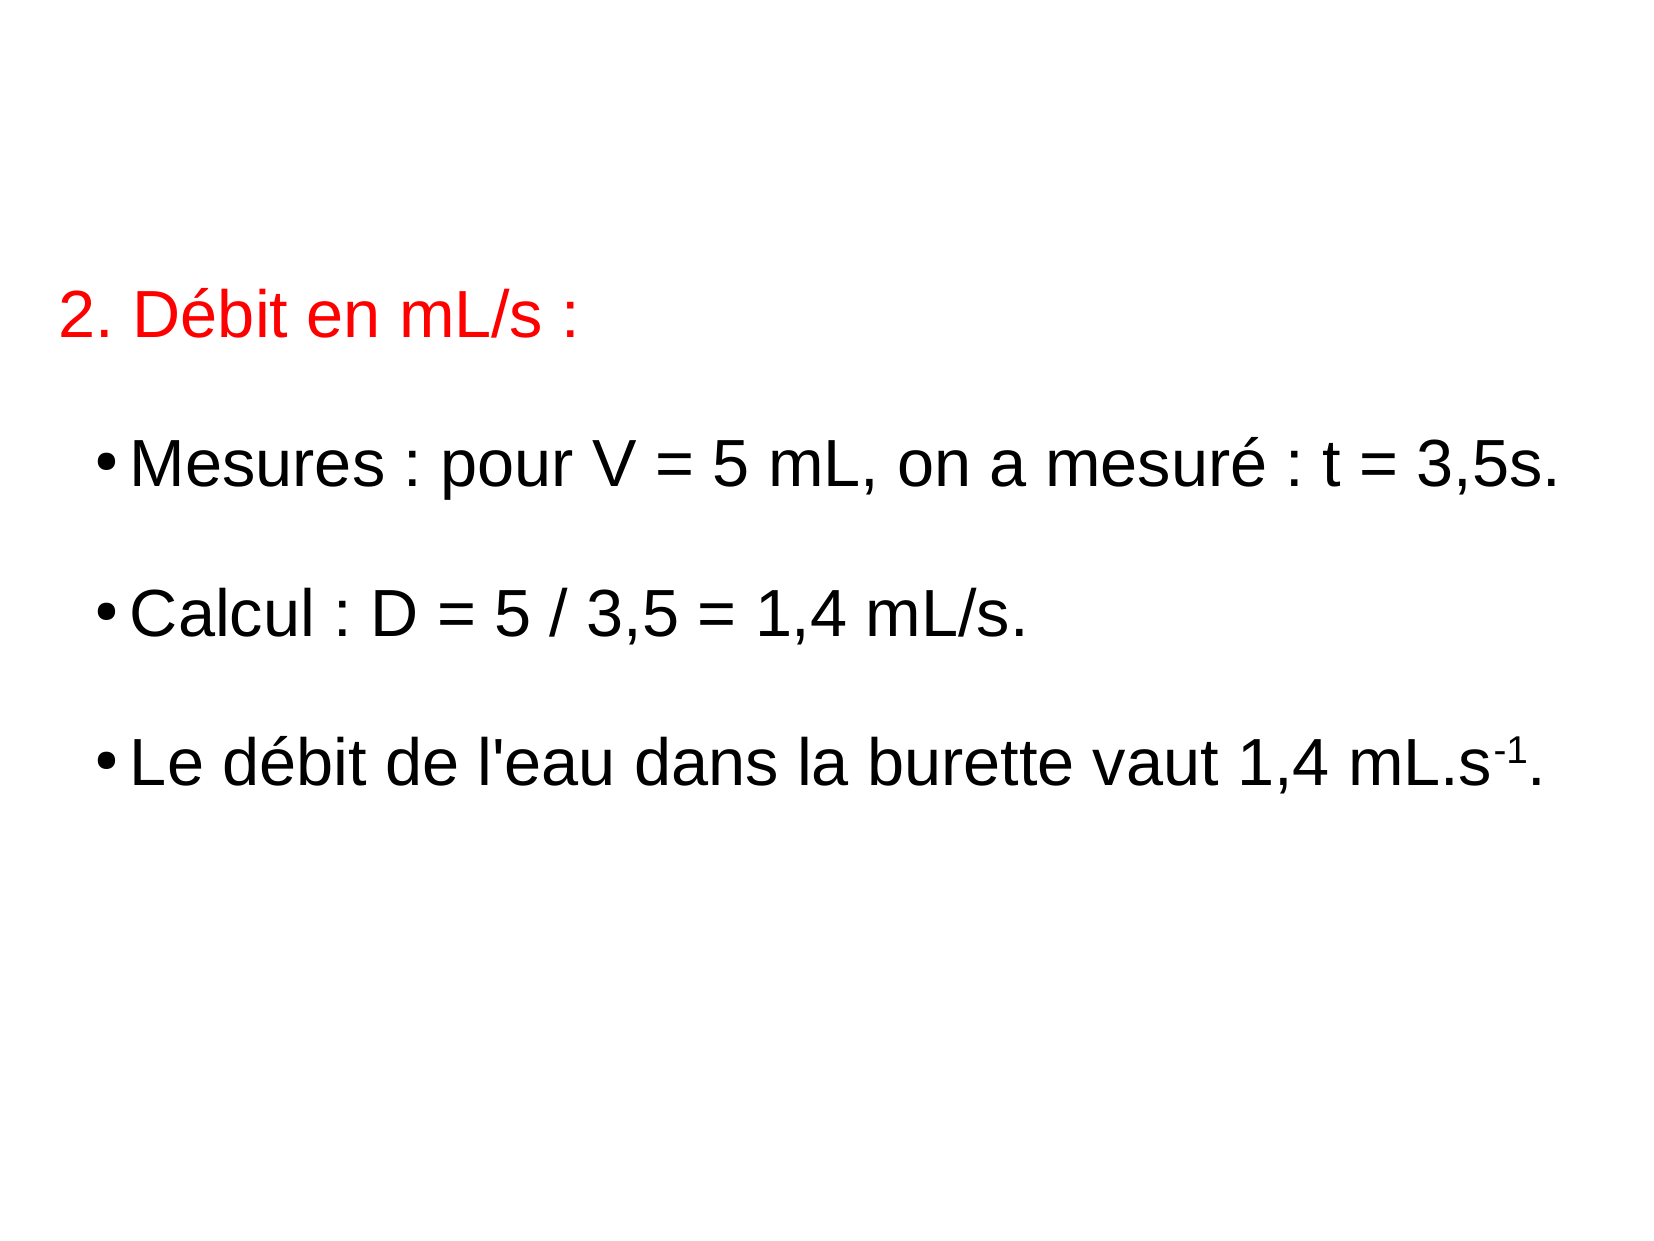

# 2. Débit en mL/s :
Mesures : pour V = 5 mL, on a mesuré : t = 3,5s.
Calcul : D = 5 / 3,5 = 1,4 mL/s.
Le débit de l'eau dans la burette vaut 1,4 mL.s-1.